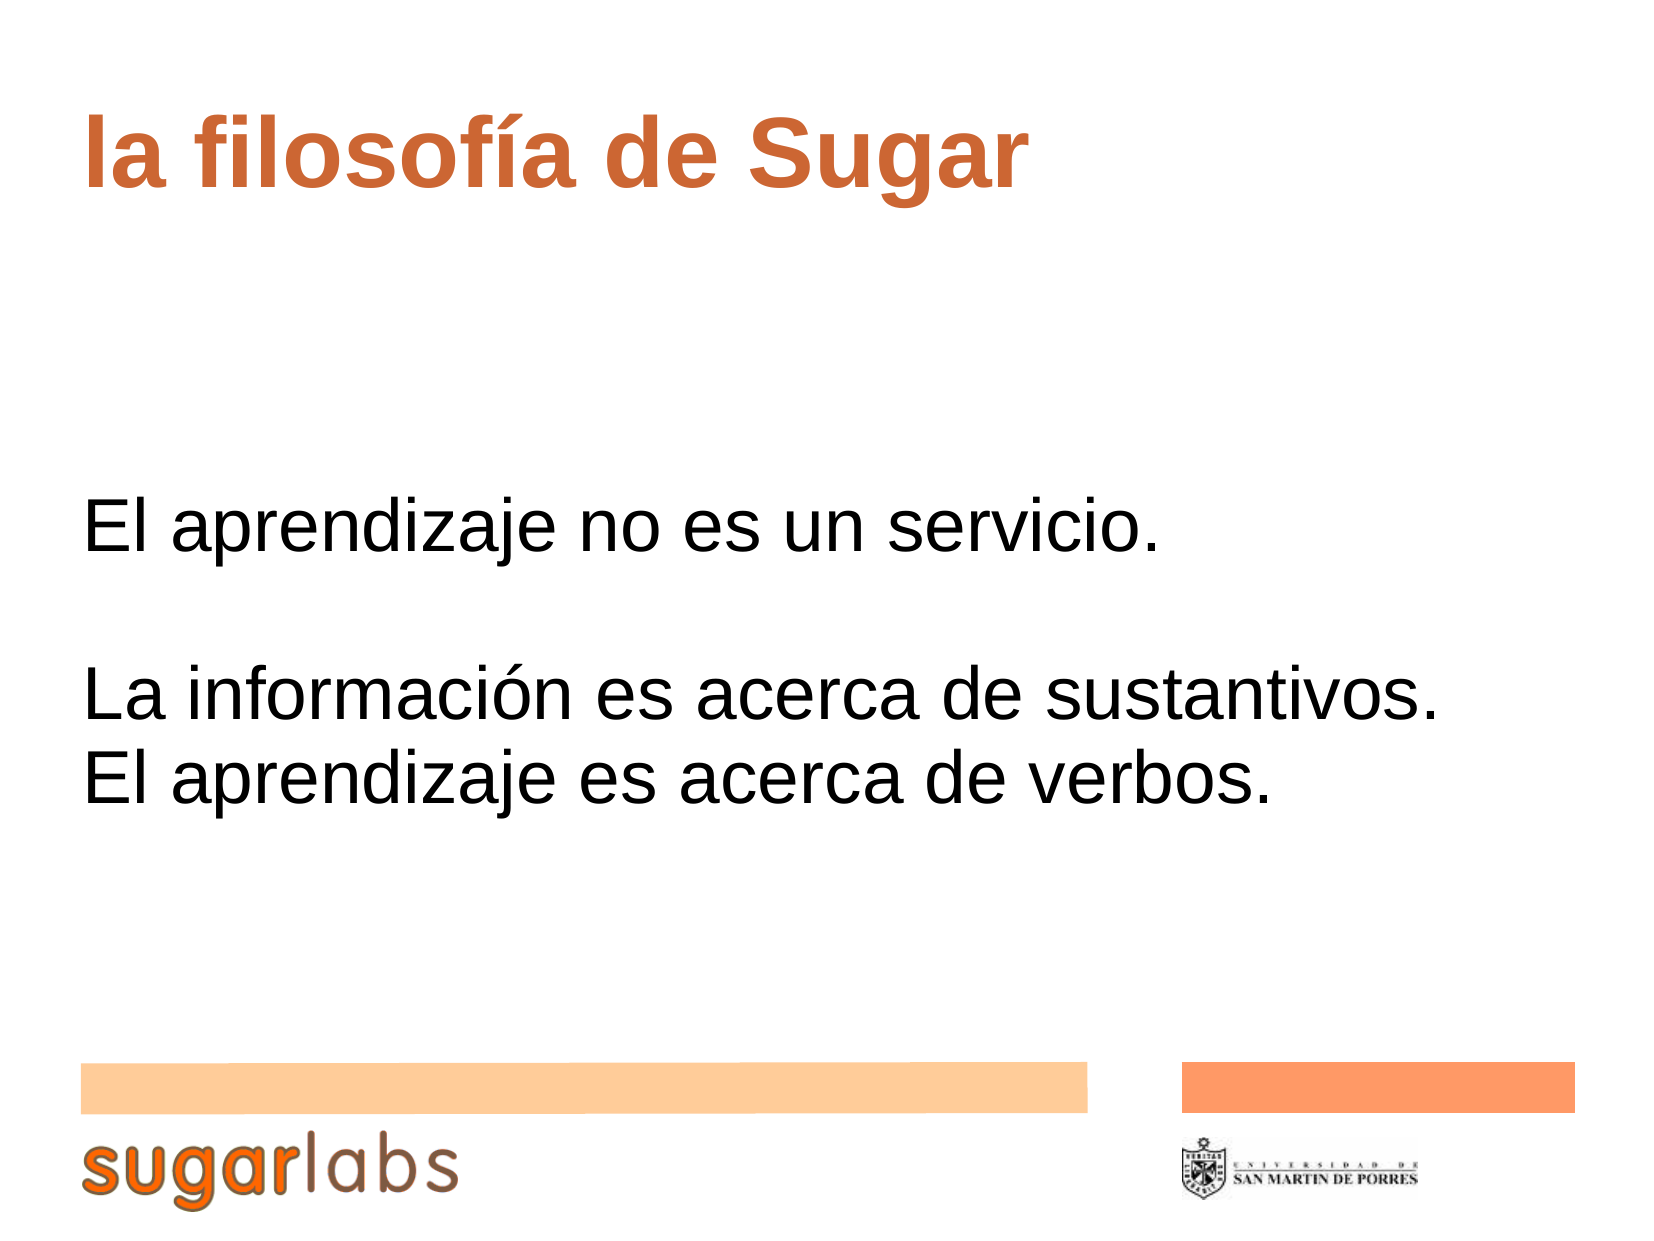

# la filosofía de Sugar
El aprendizaje no es un servicio.
La información es acerca de sustantivos.
El aprendizaje es acerca de verbos.